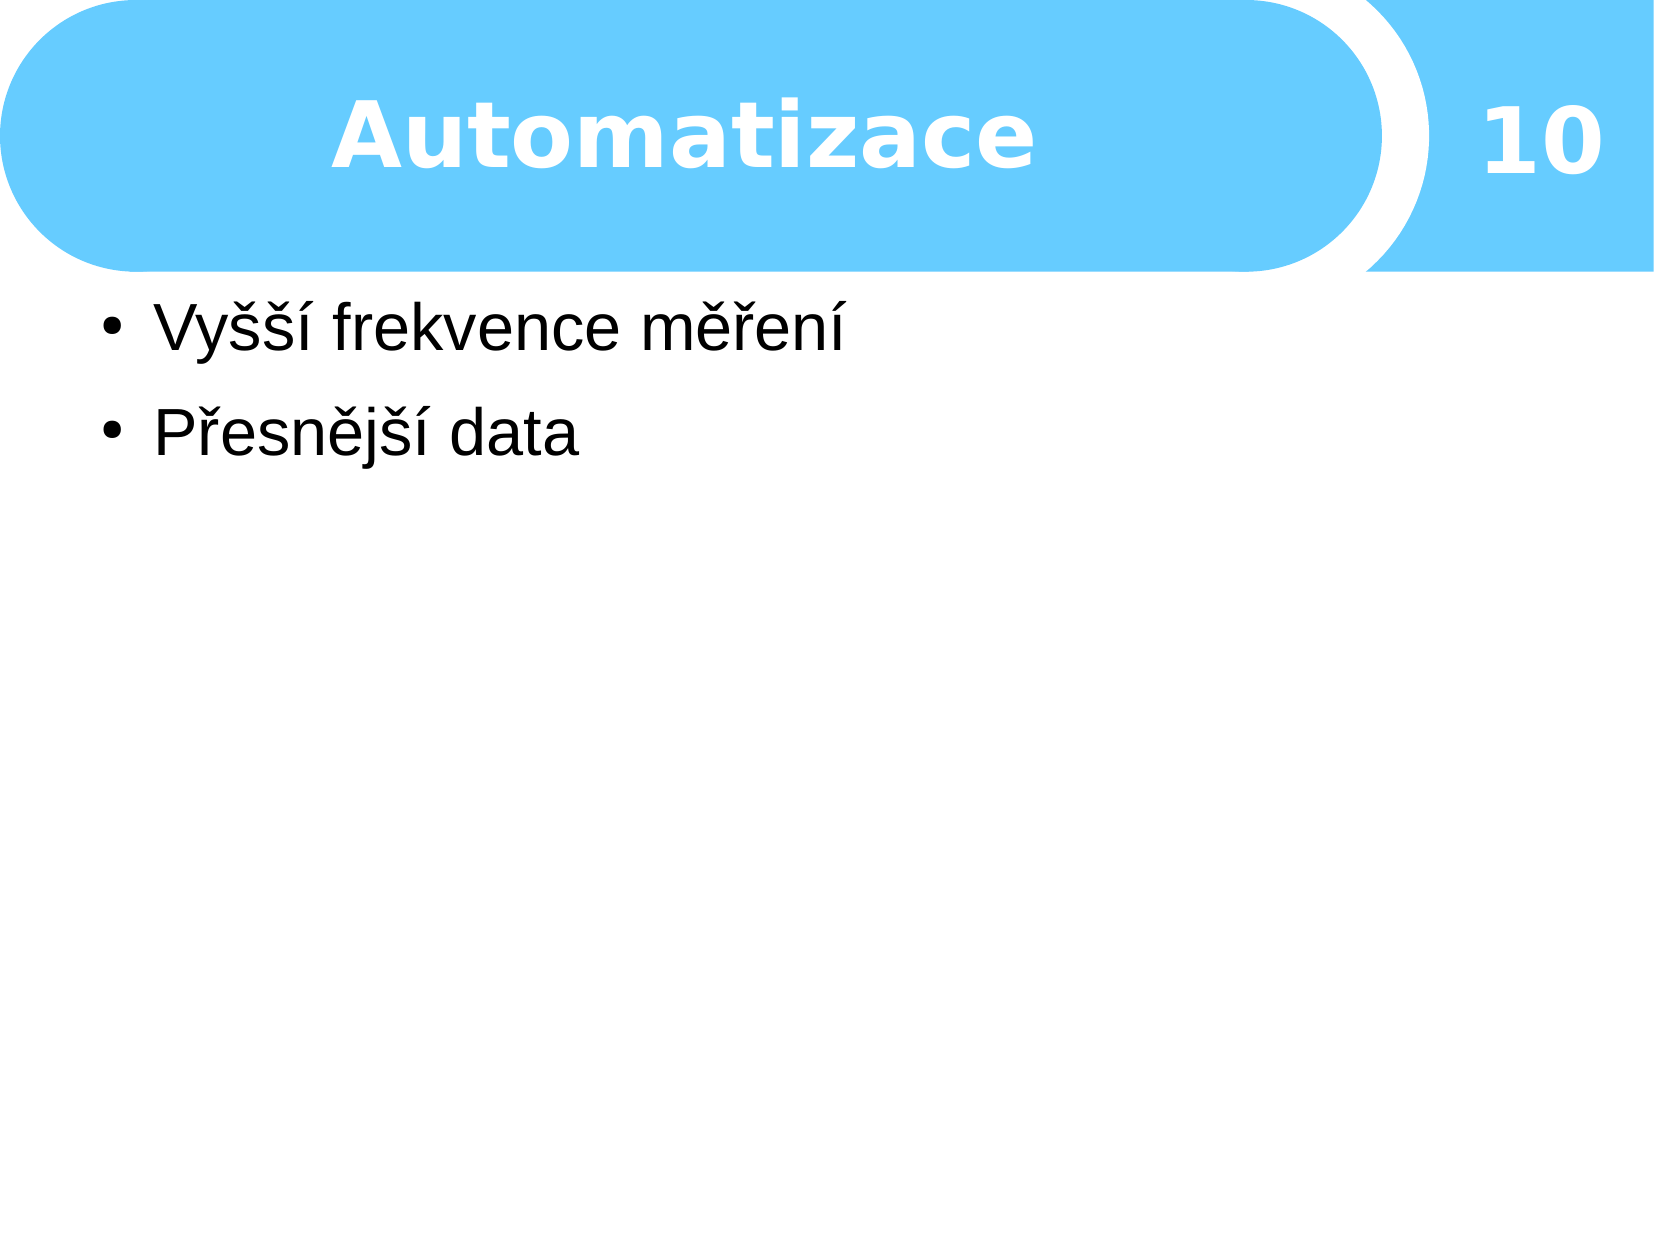

# Automatizace
10
Vyšší frekvence měření
Přesnější data